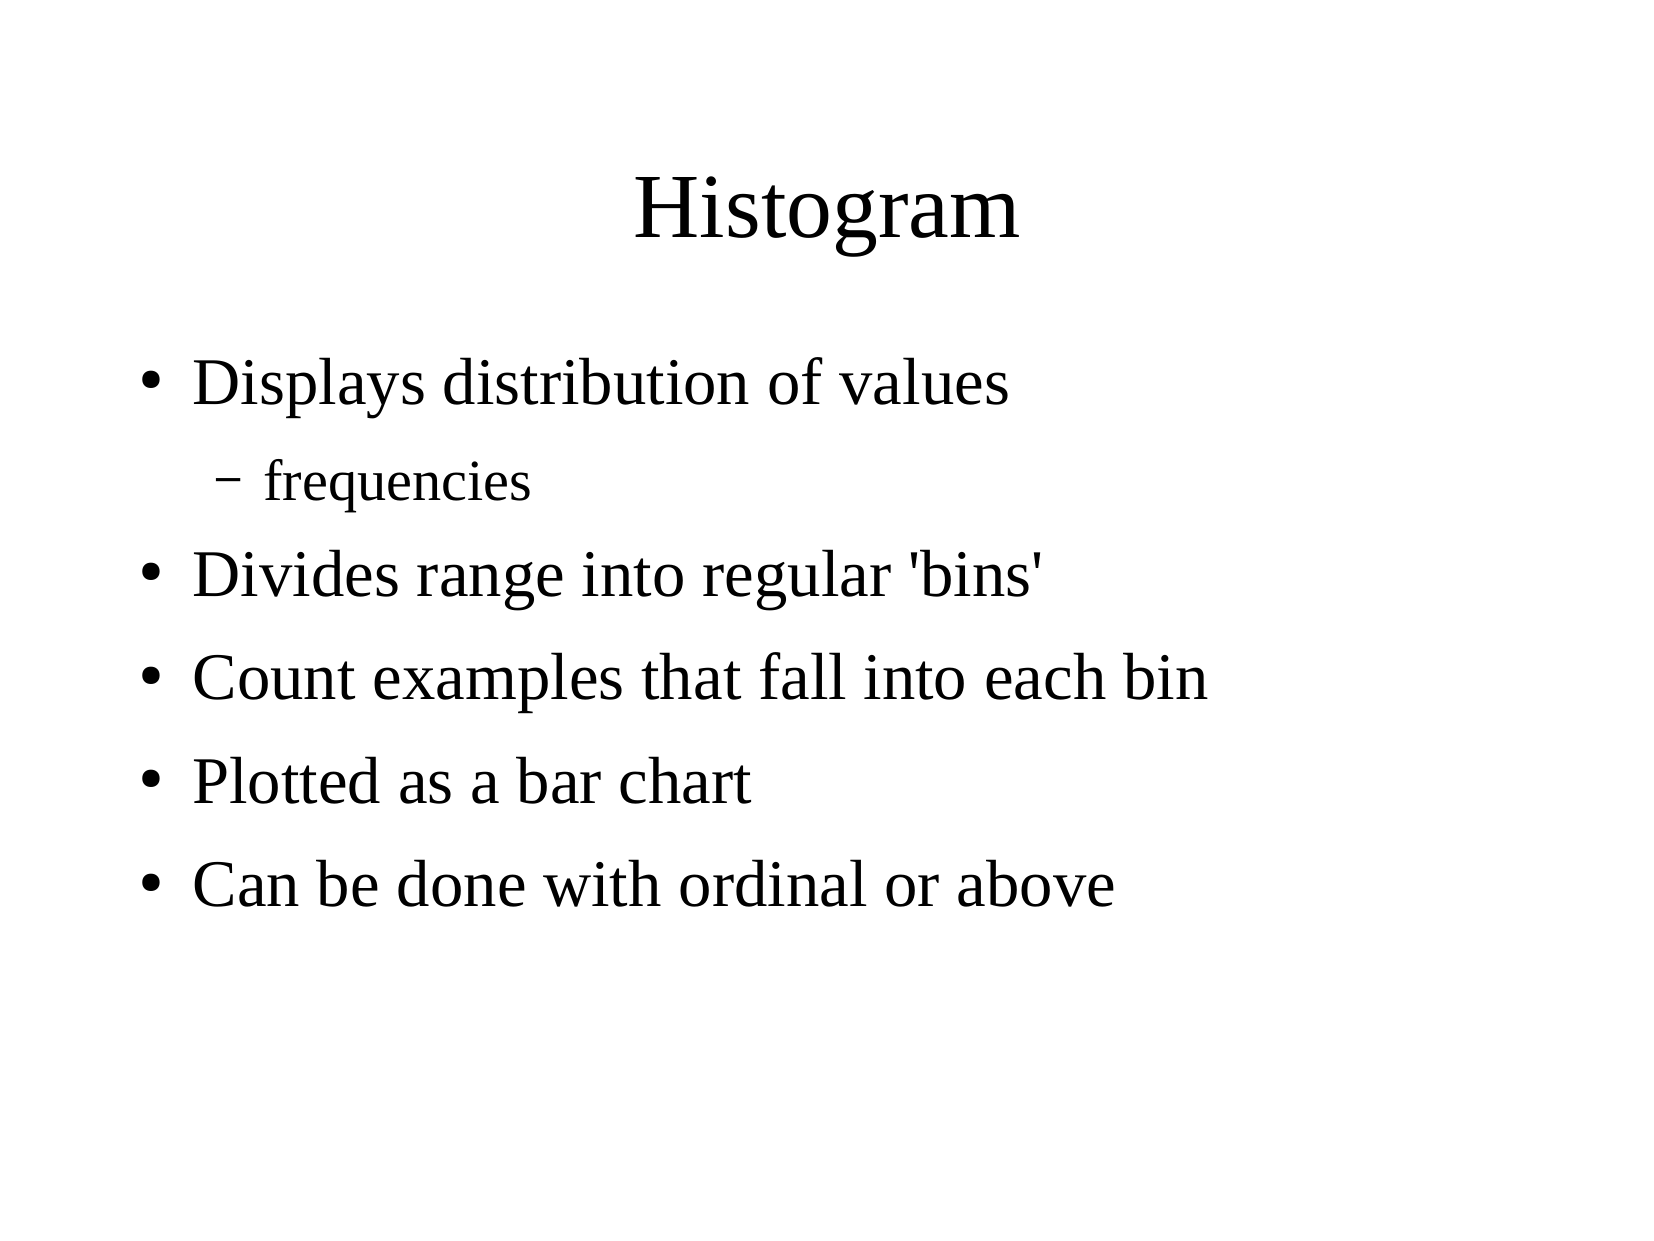

# Histogram
Displays distribution of values
frequencies
Divides range into regular 'bins'
Count examples that fall into each bin
Plotted as a bar chart
Can be done with ordinal or above